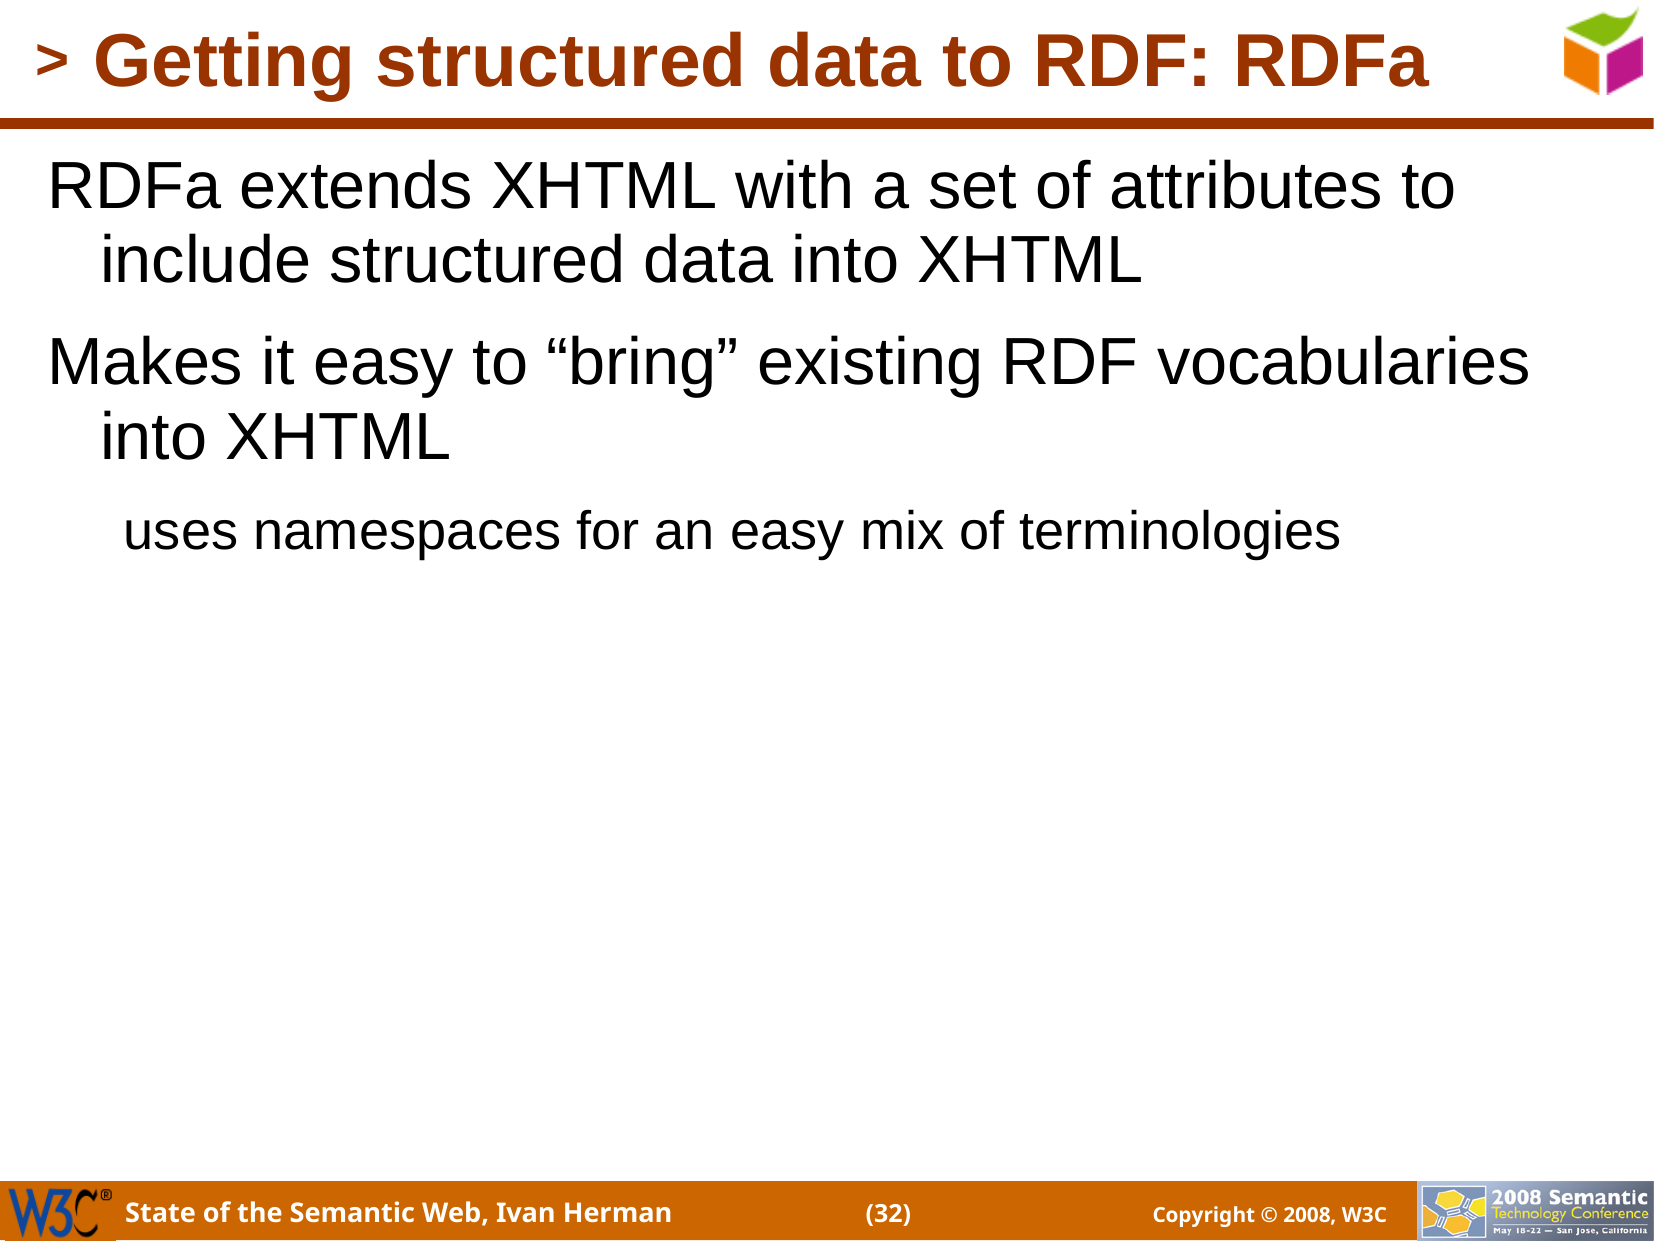

# Getting structured data to RDF: RDFa
RDFa extends XHTML with a set of attributes to include structured data into XHTML
Makes it easy to “bring” existing RDF vocabularies into XHTML
uses namespaces for an easy mix of terminologies